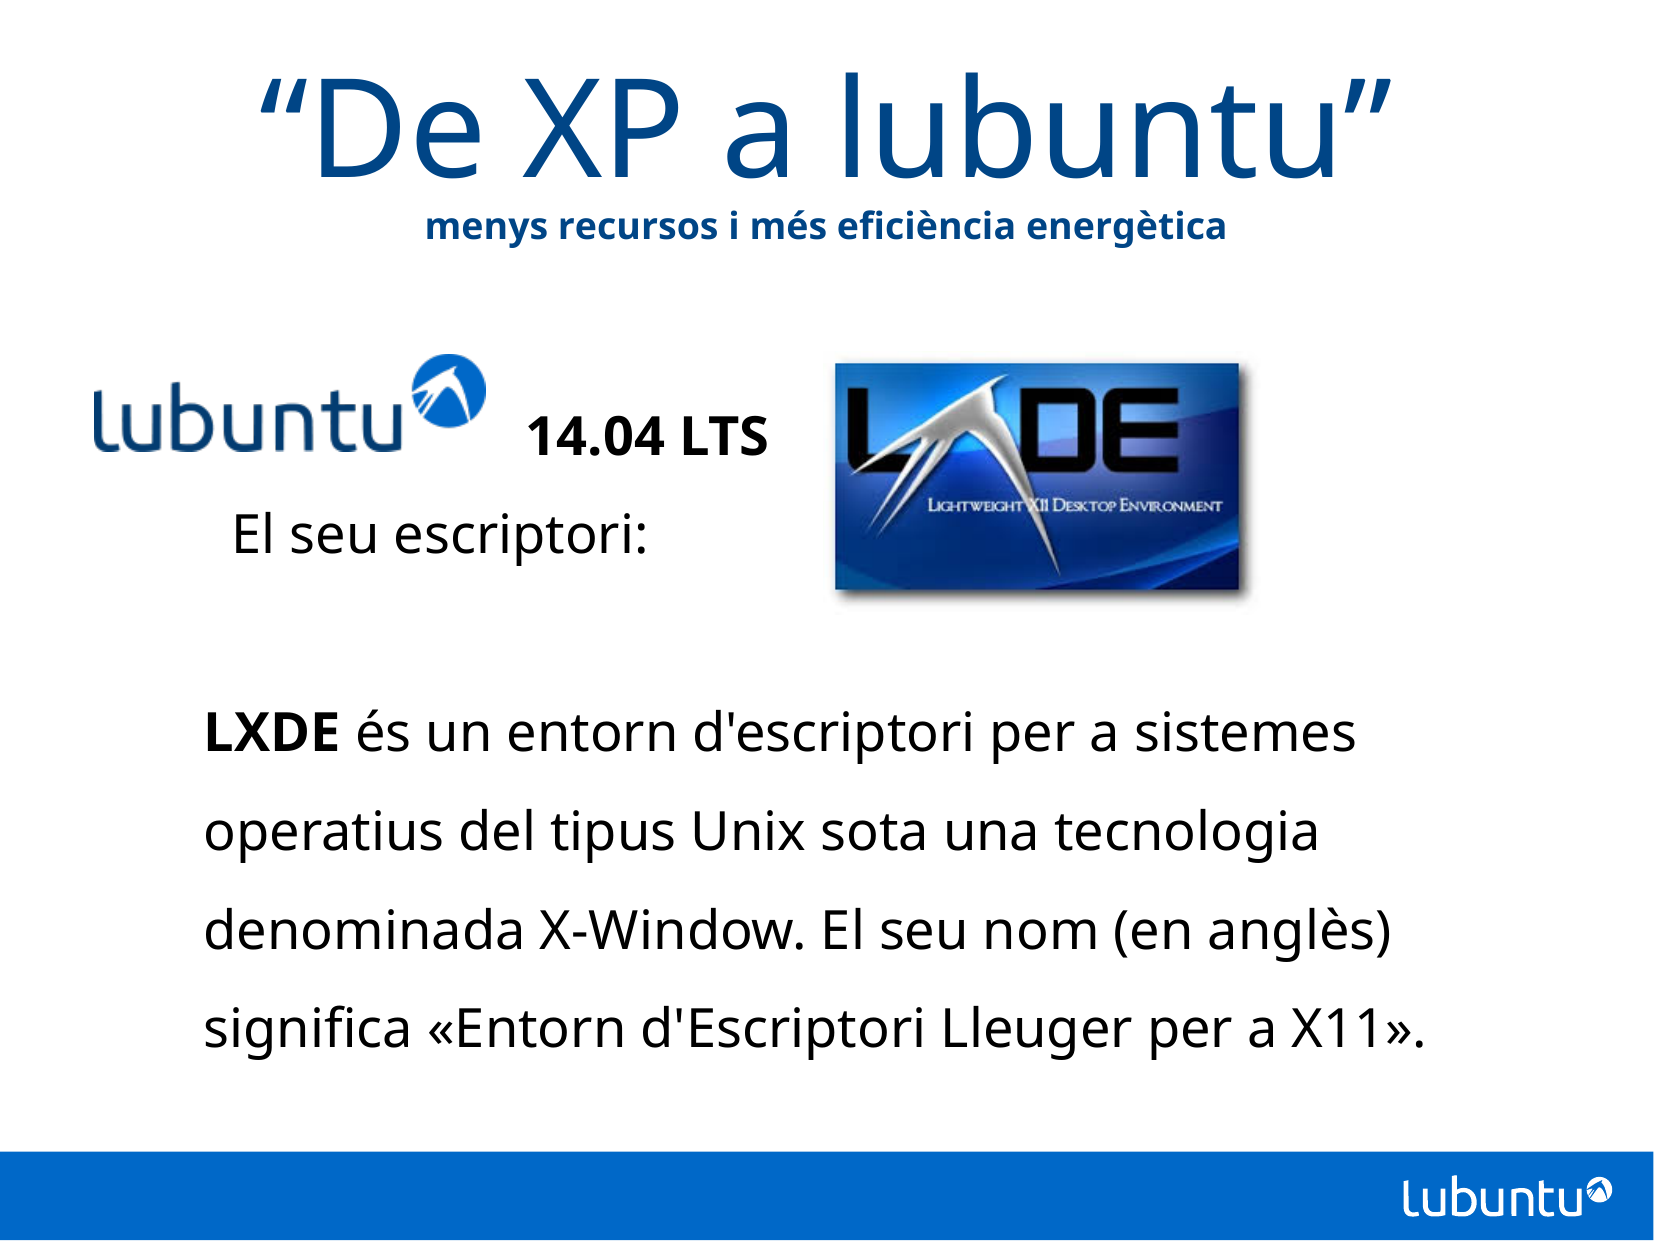

# “De XP a lubuntu” menys recursos i més eficiència energètica
 14.04 LTS
 El seu escriptori:
LXDE és un entorn d'escriptori per a sistemes
operatius del tipus Unix sota una tecnologia
denominada X-Window. El seu nom (en anglès)
significa «Entorn d'Escriptori Lleuger per a X11».